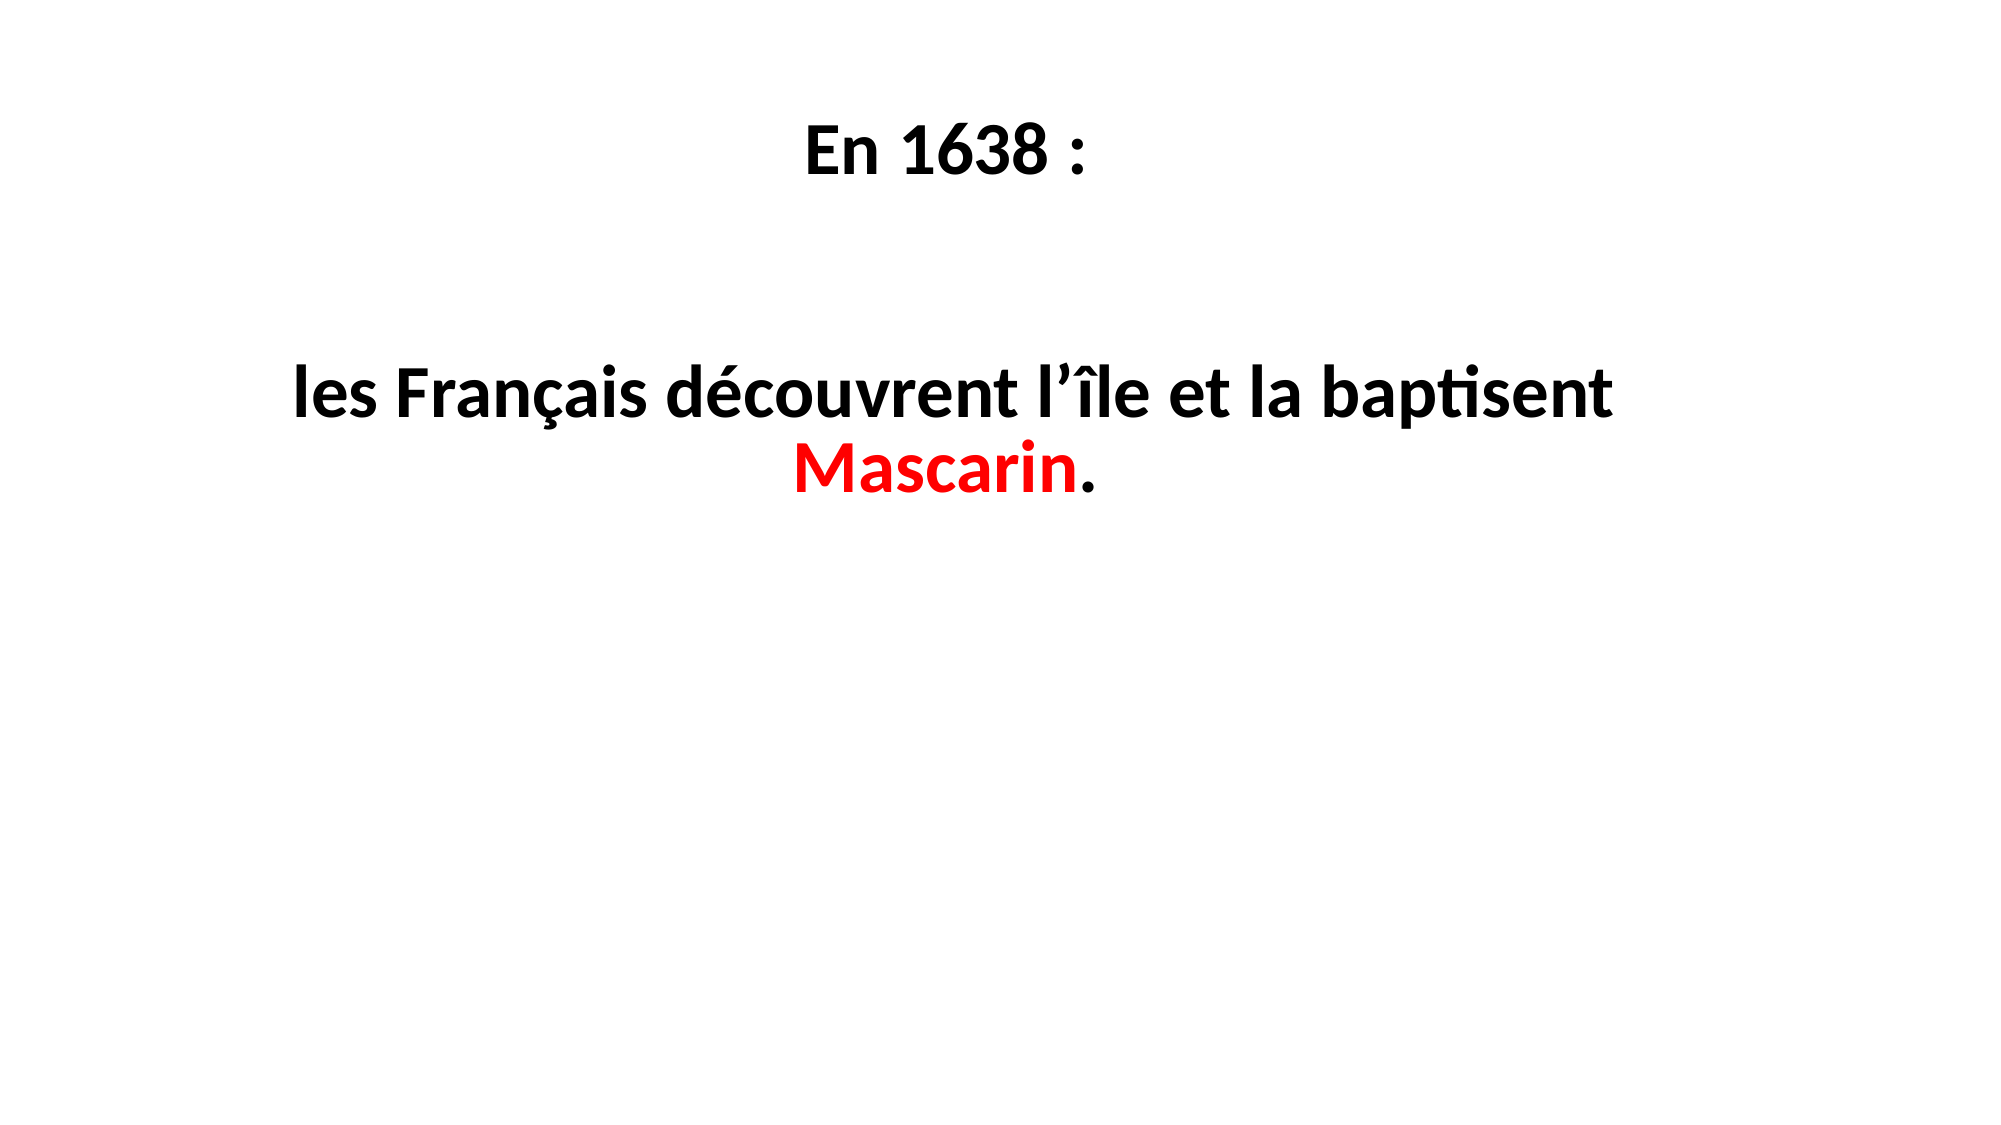

En 1638 :
 les Français découvrent l’île et la baptisent Mascarin.